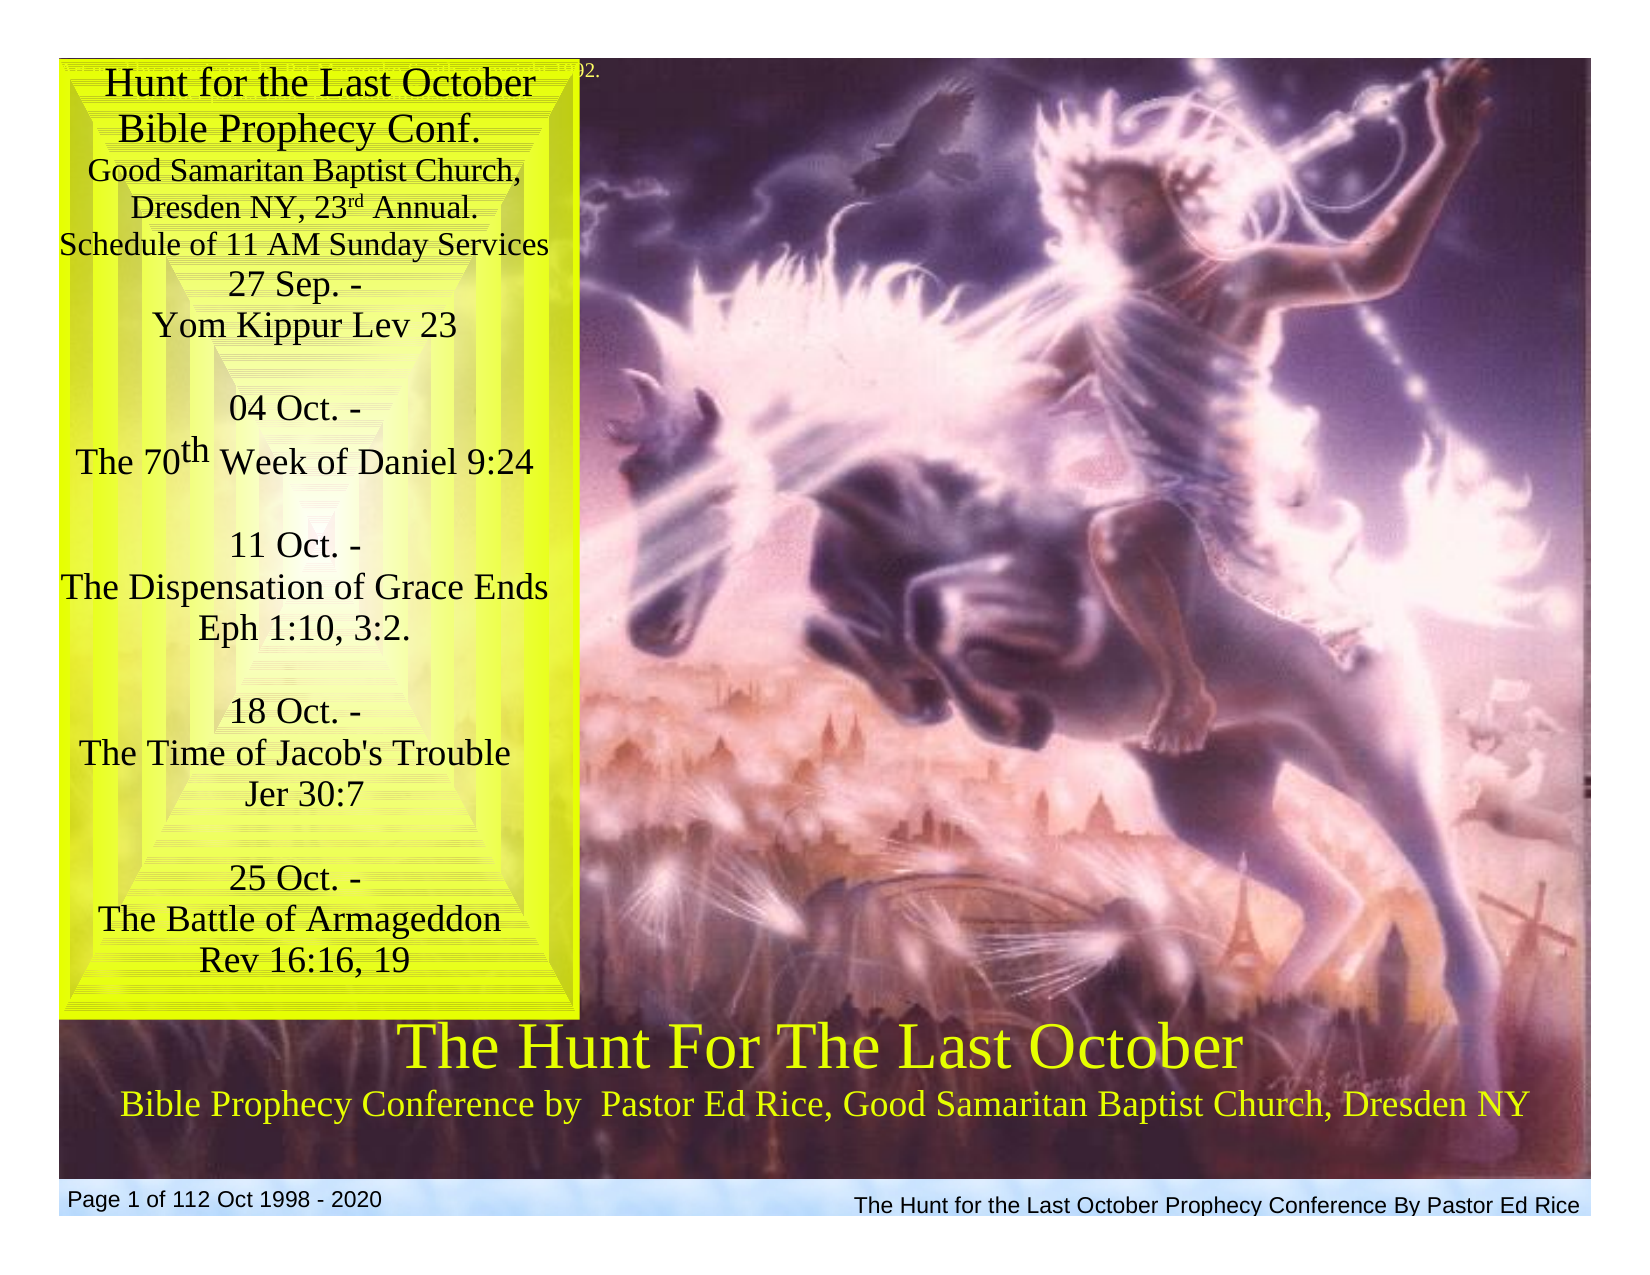

Art used by permission by Pat Marvenko Smith, copyright 1992.
To order prints visit "RevelationIllustrated.com
 Hunt for the Last October Bible Prophecy Conf.
Good Samaritan Baptist Church, Dresden NY, 23rd Annual.
Schedule of 11 AM Sunday Services
27 Sep. -
Yom Kippur Lev 23
04 Oct. -
The 70th Week of Daniel 9:24
11 Oct. -
The Dispensation of Grace Ends Eph 1:10, 3:2.
18 Oct. -
The Time of Jacob's Trouble
Jer 30:7
25 Oct. -
The Battle of Armageddon
Rev 16:16, 19
# The Hunt For The Last October Bible Prophecy Conference by Pastor Ed Rice, Good Samaritan Baptist Church, Dresden NY